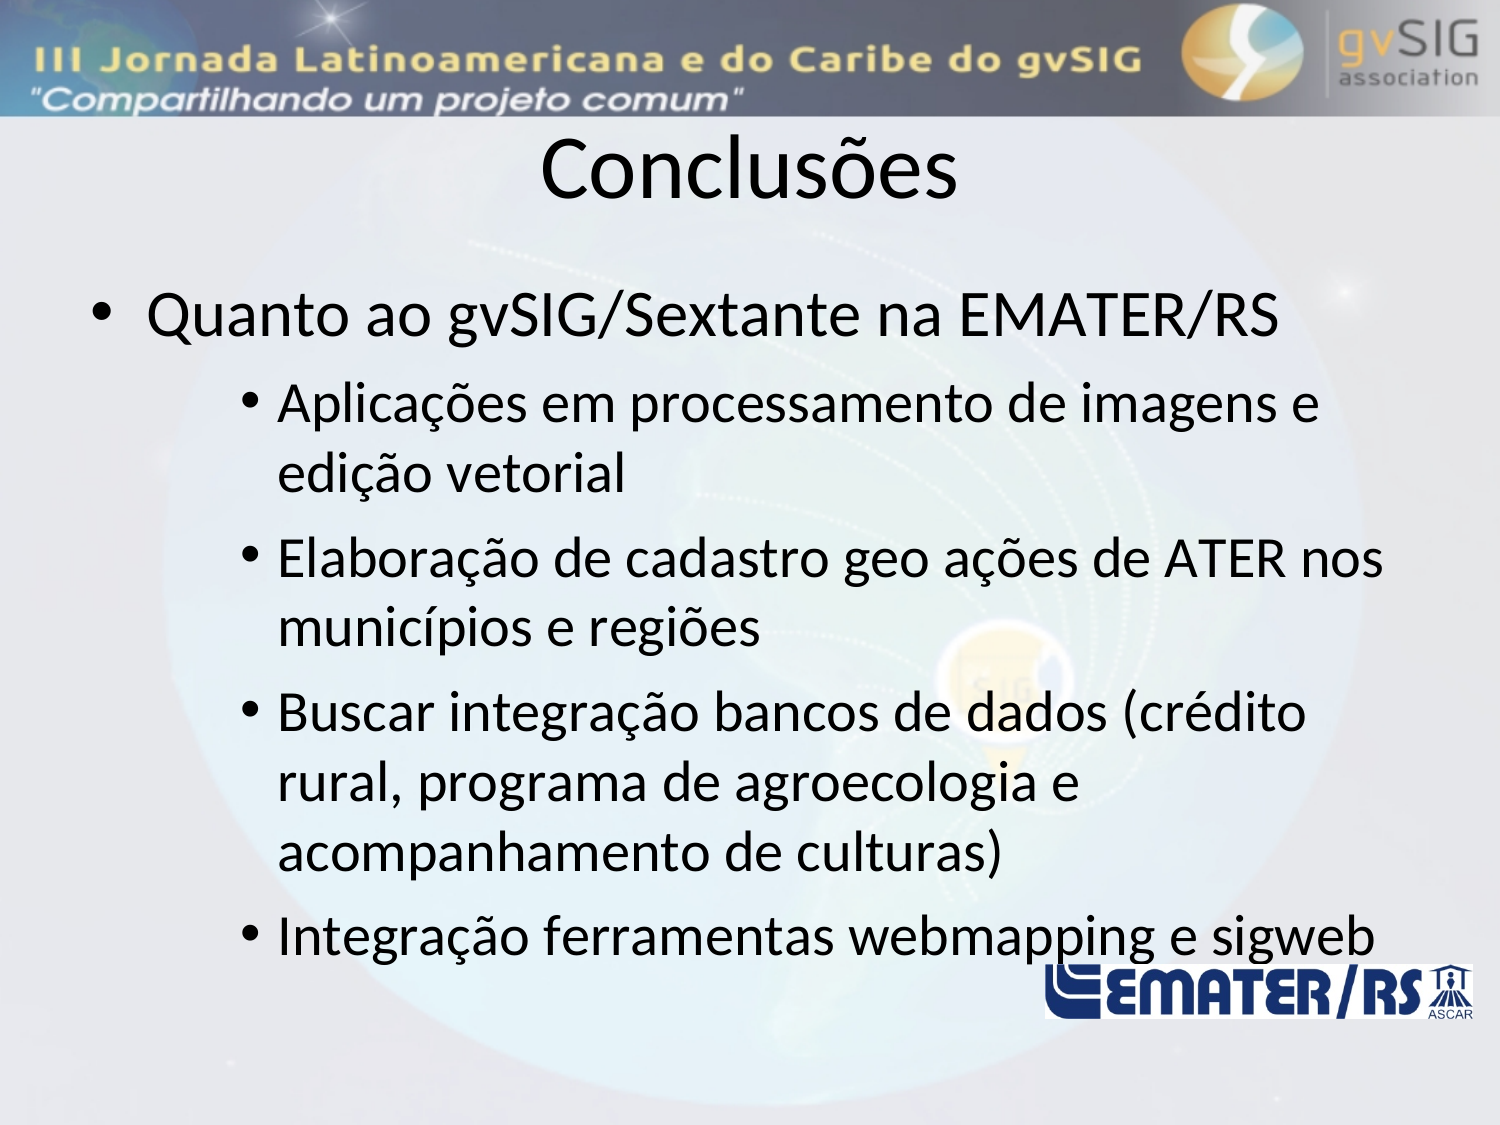

Conclusões
# Quanto ao gvSIG/Sextante na EMATER/RS
Aplicações em processamento de imagens e edição vetorial
Elaboração de cadastro geo ações de ATER nos municípios e regiões
Buscar integração bancos de dados (crédito rural, programa de agroecologia e acompanhamento de culturas)
Integração ferramentas webmapping e sigweb